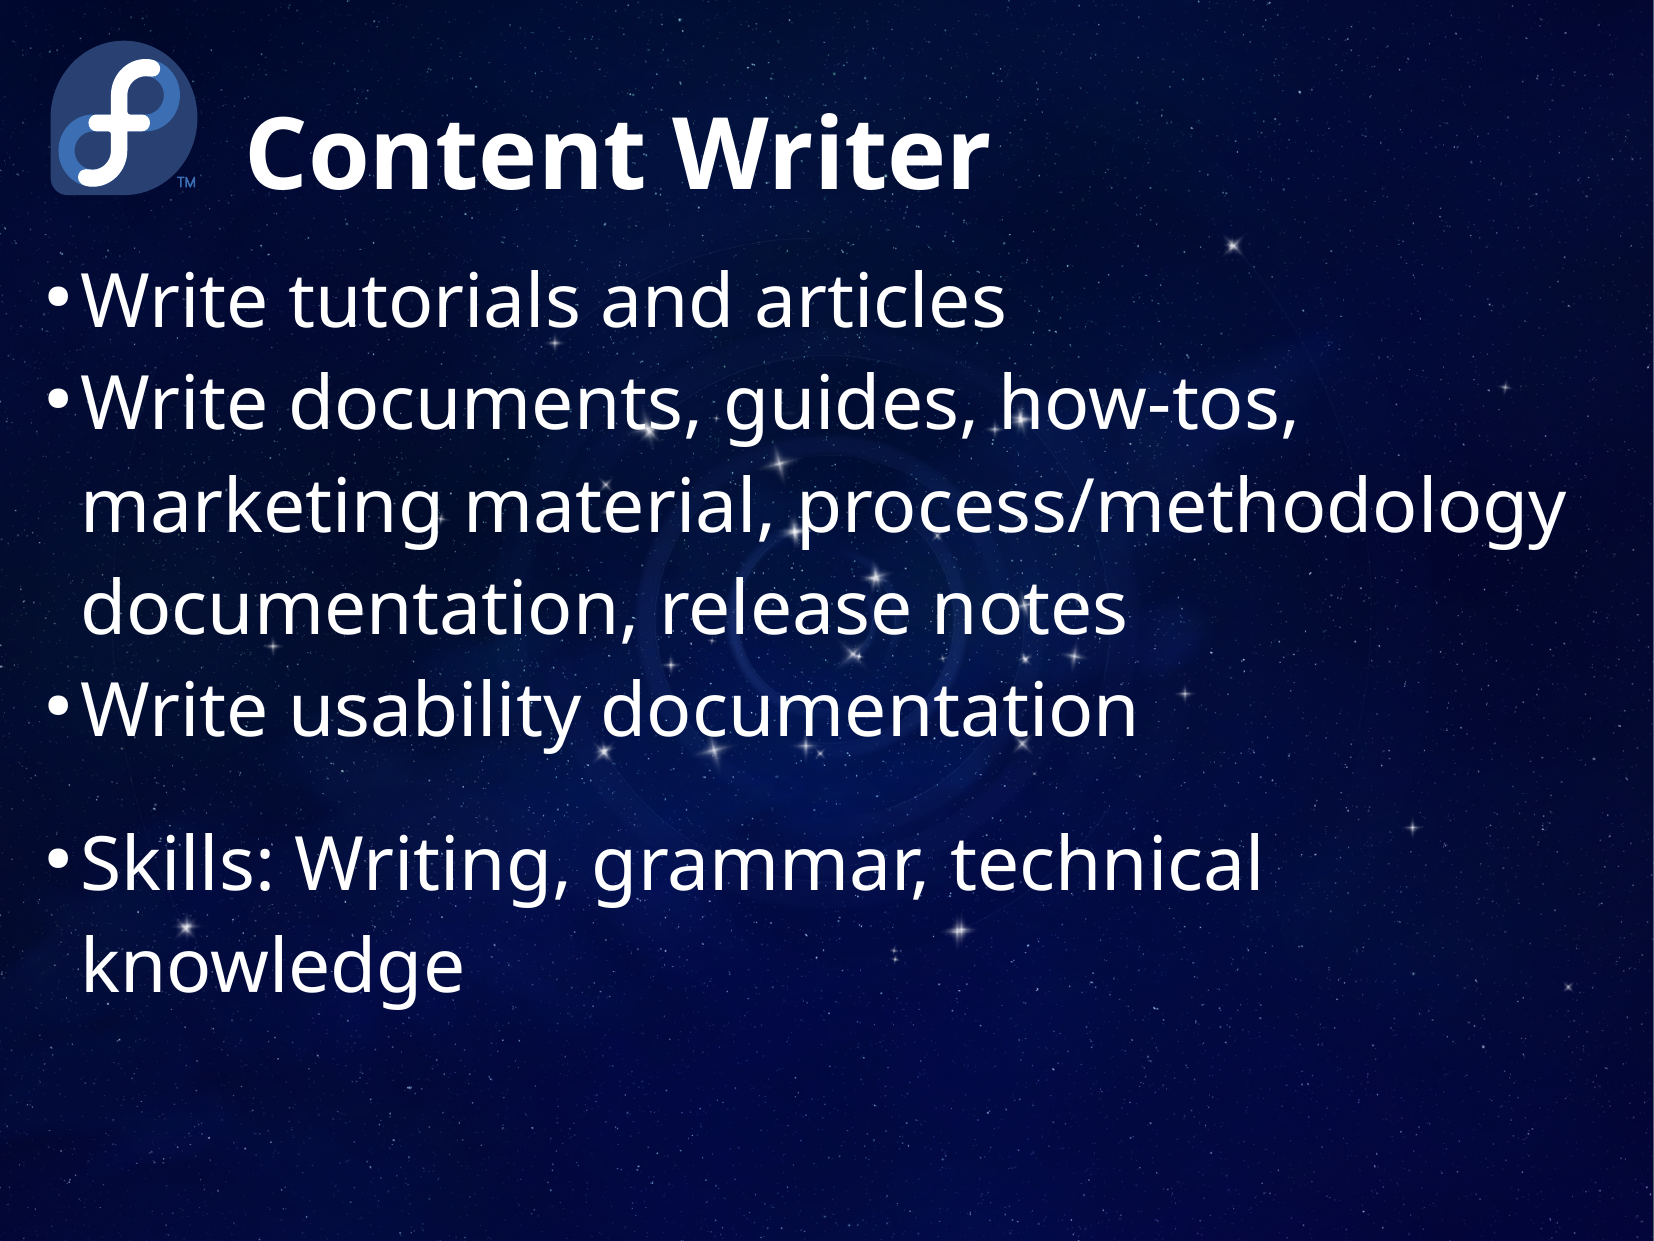

Content Writer
Write tutorials and articles
Write documents, guides, how-tos, marketing material, process/methodology documentation, release notes
Write usability documentation
Skills: Writing, grammar, technical knowledge